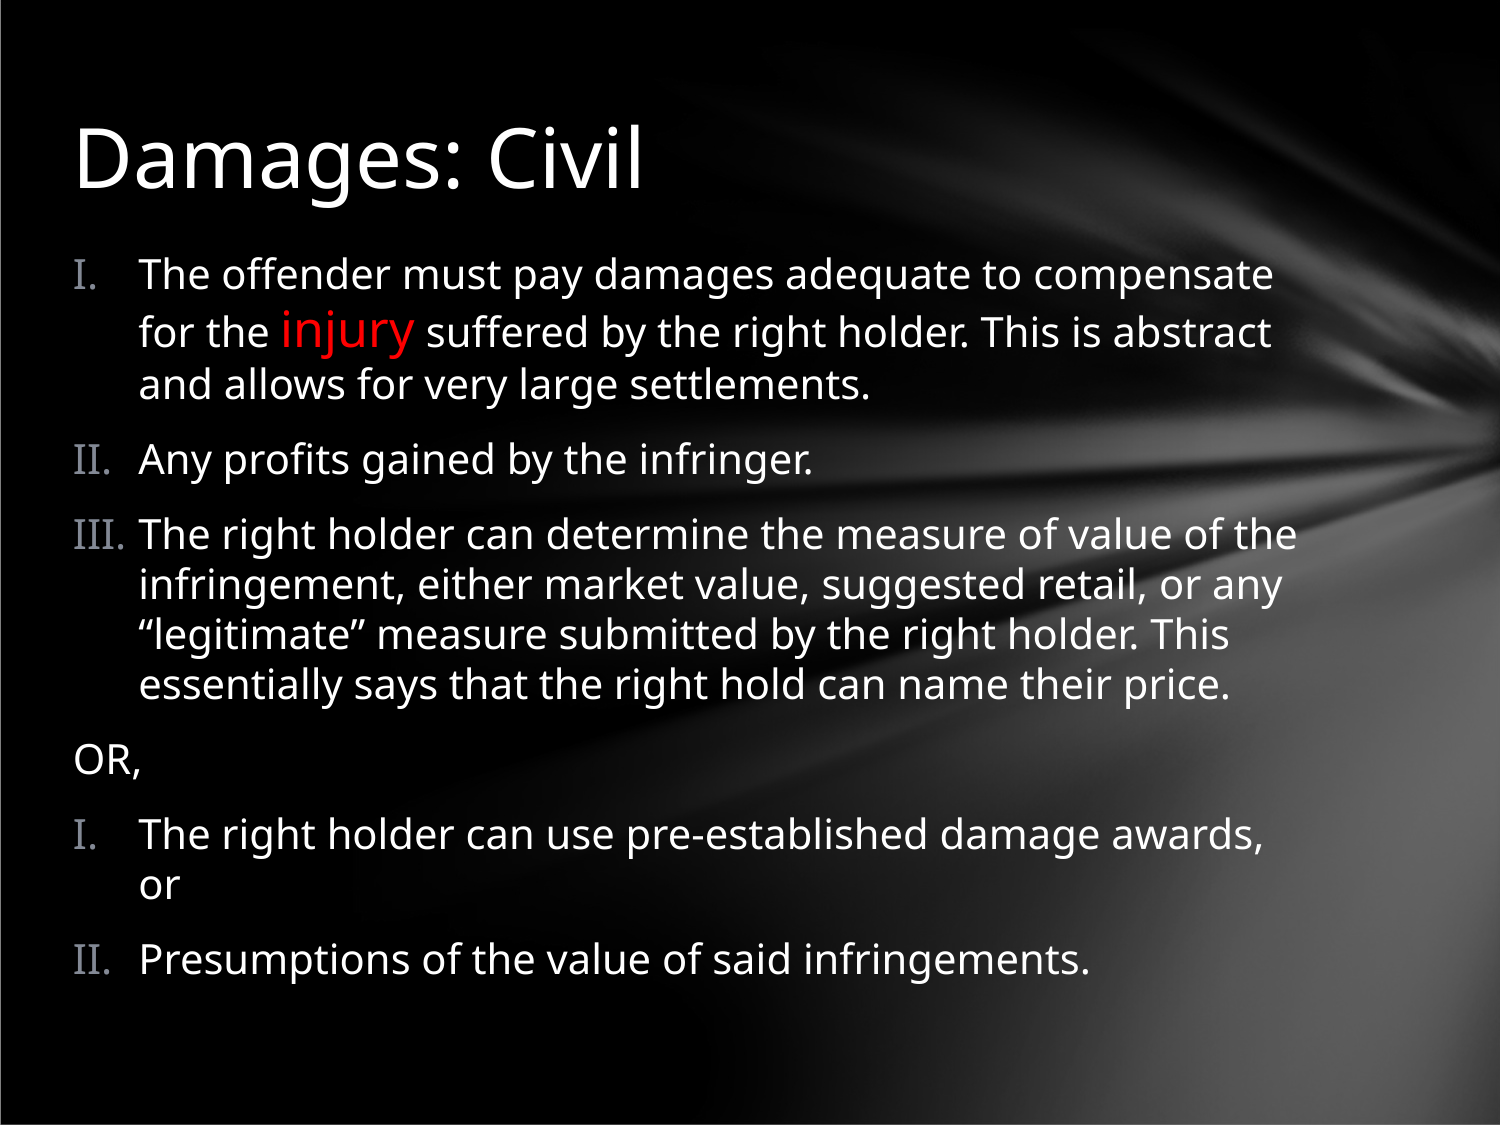

Damages: Civil
# The offender must pay damages adequate to compensate for the injury suffered by the right holder. This is abstract and allows for very large settlements.
Any profits gained by the infringer.
The right holder can determine the measure of value of the infringement, either market value, suggested retail, or any “legitimate” measure submitted by the right holder. This essentially says that the right hold can name their price.
OR,
The right holder can use pre-established damage awards, or
Presumptions of the value of said infringements.